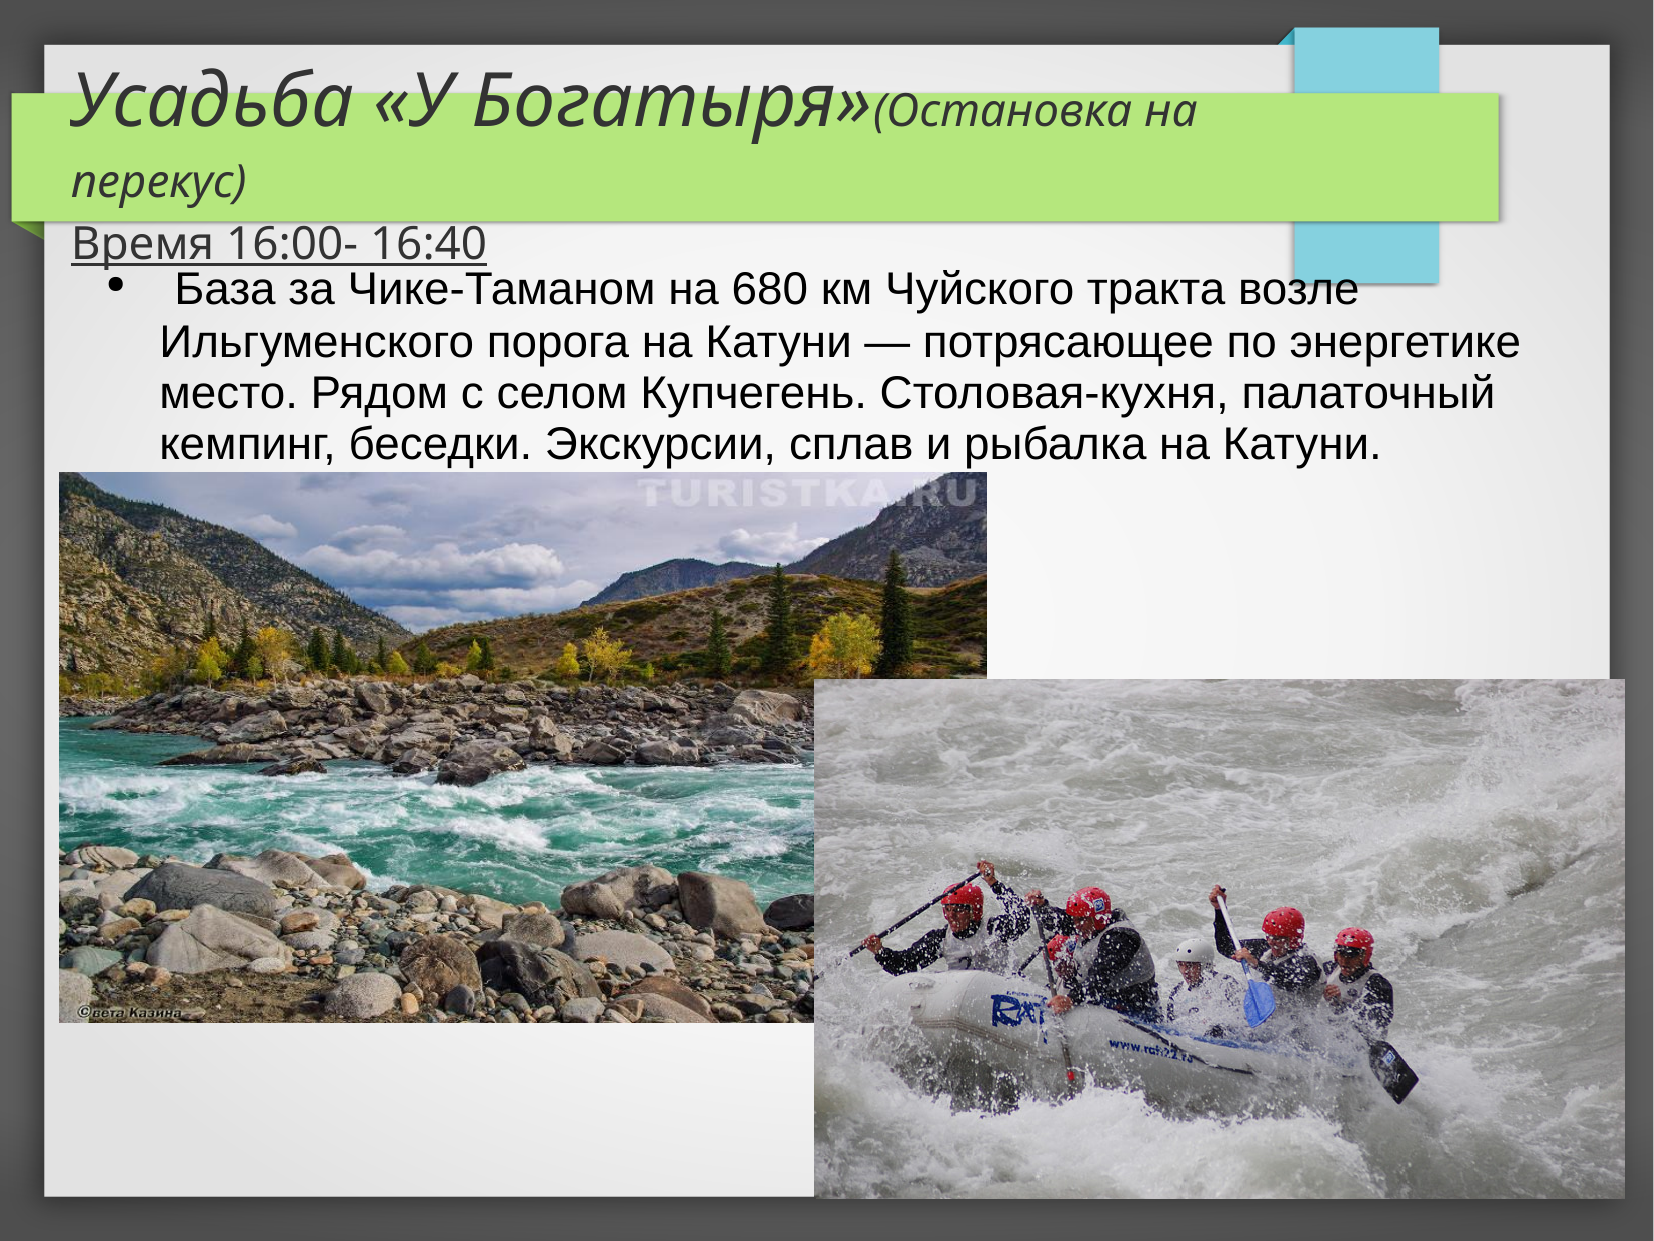

# Усадьба «У Богатыря»(Остановка на перекус) Время 16:00- 16:40
 База за Чике-Таманом на 680 км Чуйского тракта возле Ильгуменского порога на Катуни — потрясающее по энергетике место. Рядом с селом Купчегень. Столовая-кухня, палаточный кемпинг, беседки. Экскурсии, сплав и рыбалка на Катуни.